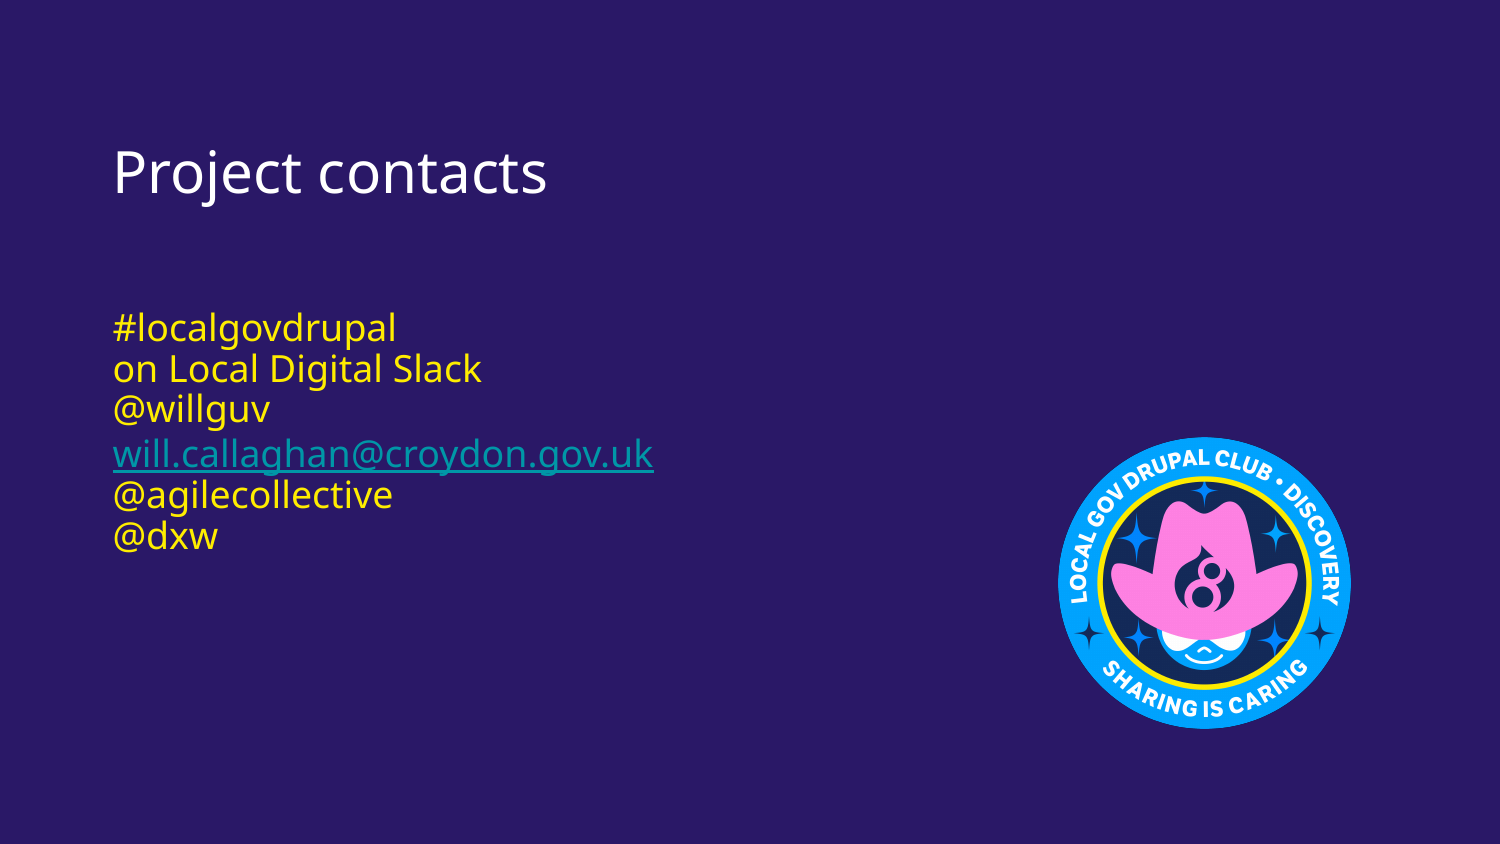

# Project contacts #localgovdrupal on Local Digital Slack @willguv will.callaghan@croydon.gov.uk @agilecollective @dxw